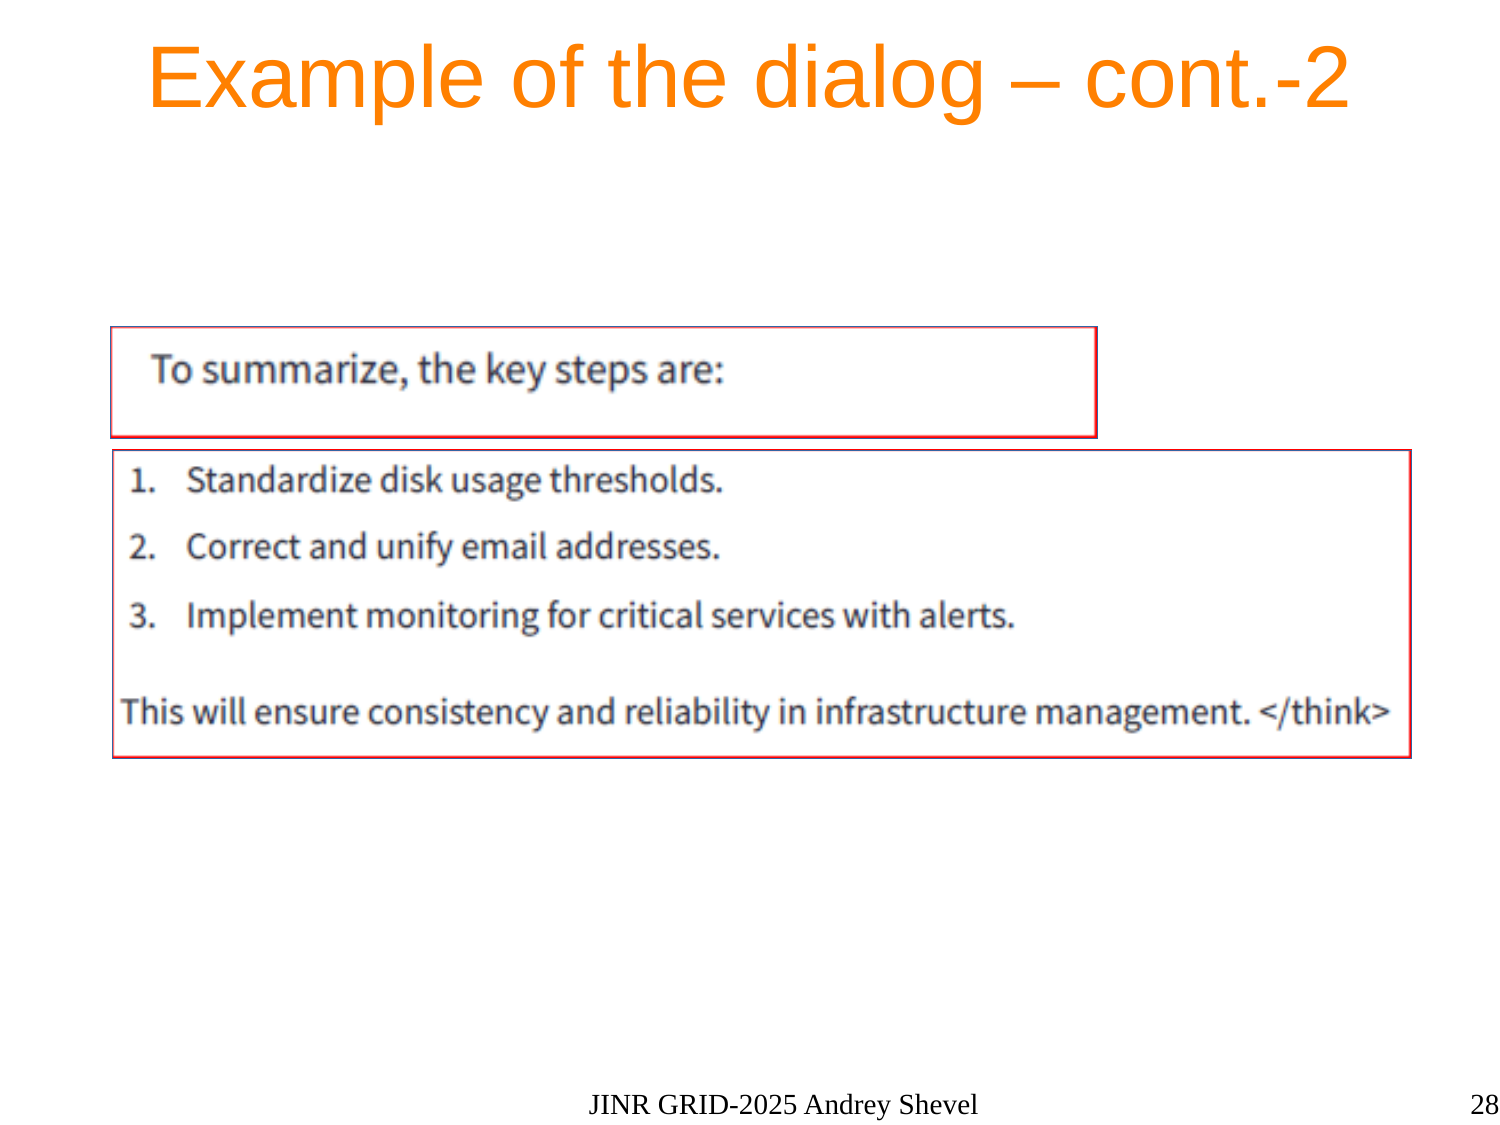

# Example of the dialog – cont.-2
28